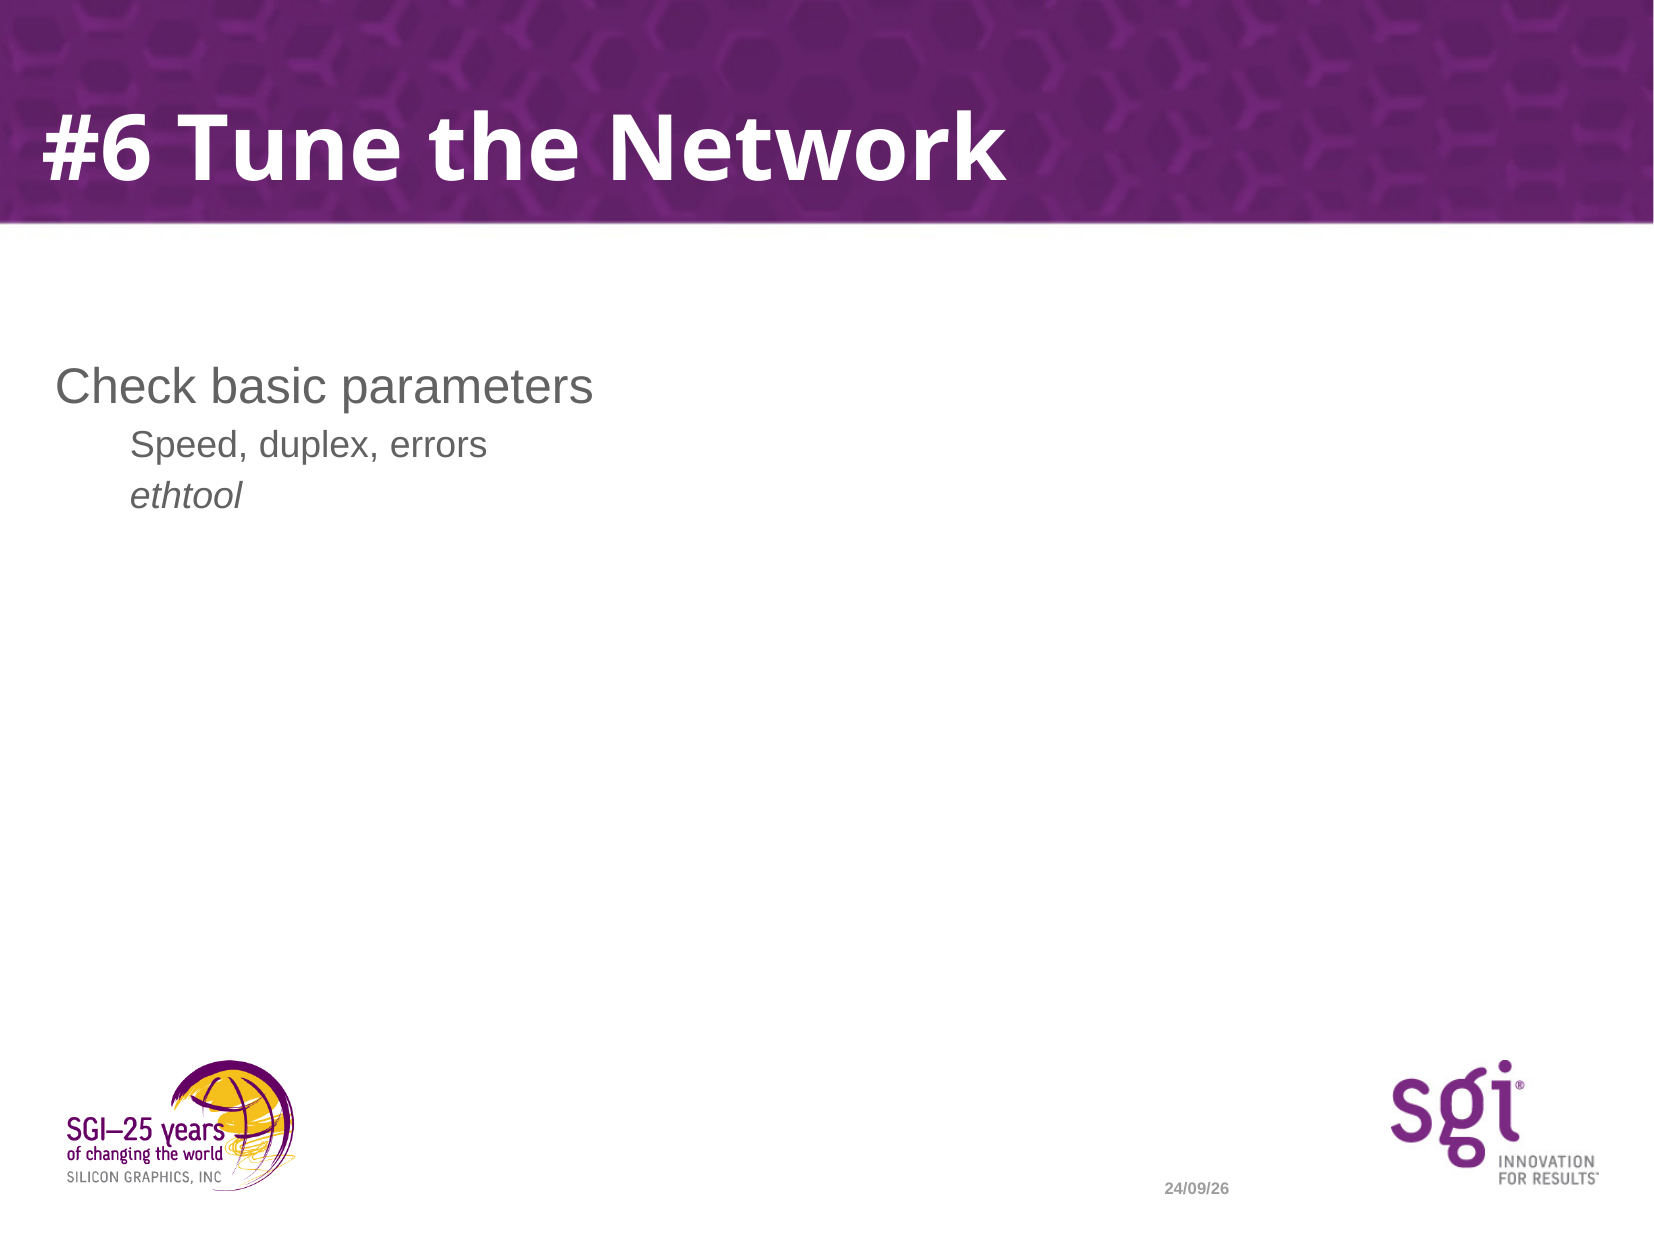

# #6 Tune the Network
Check basic parameters
Speed, duplex, errors
ethtool